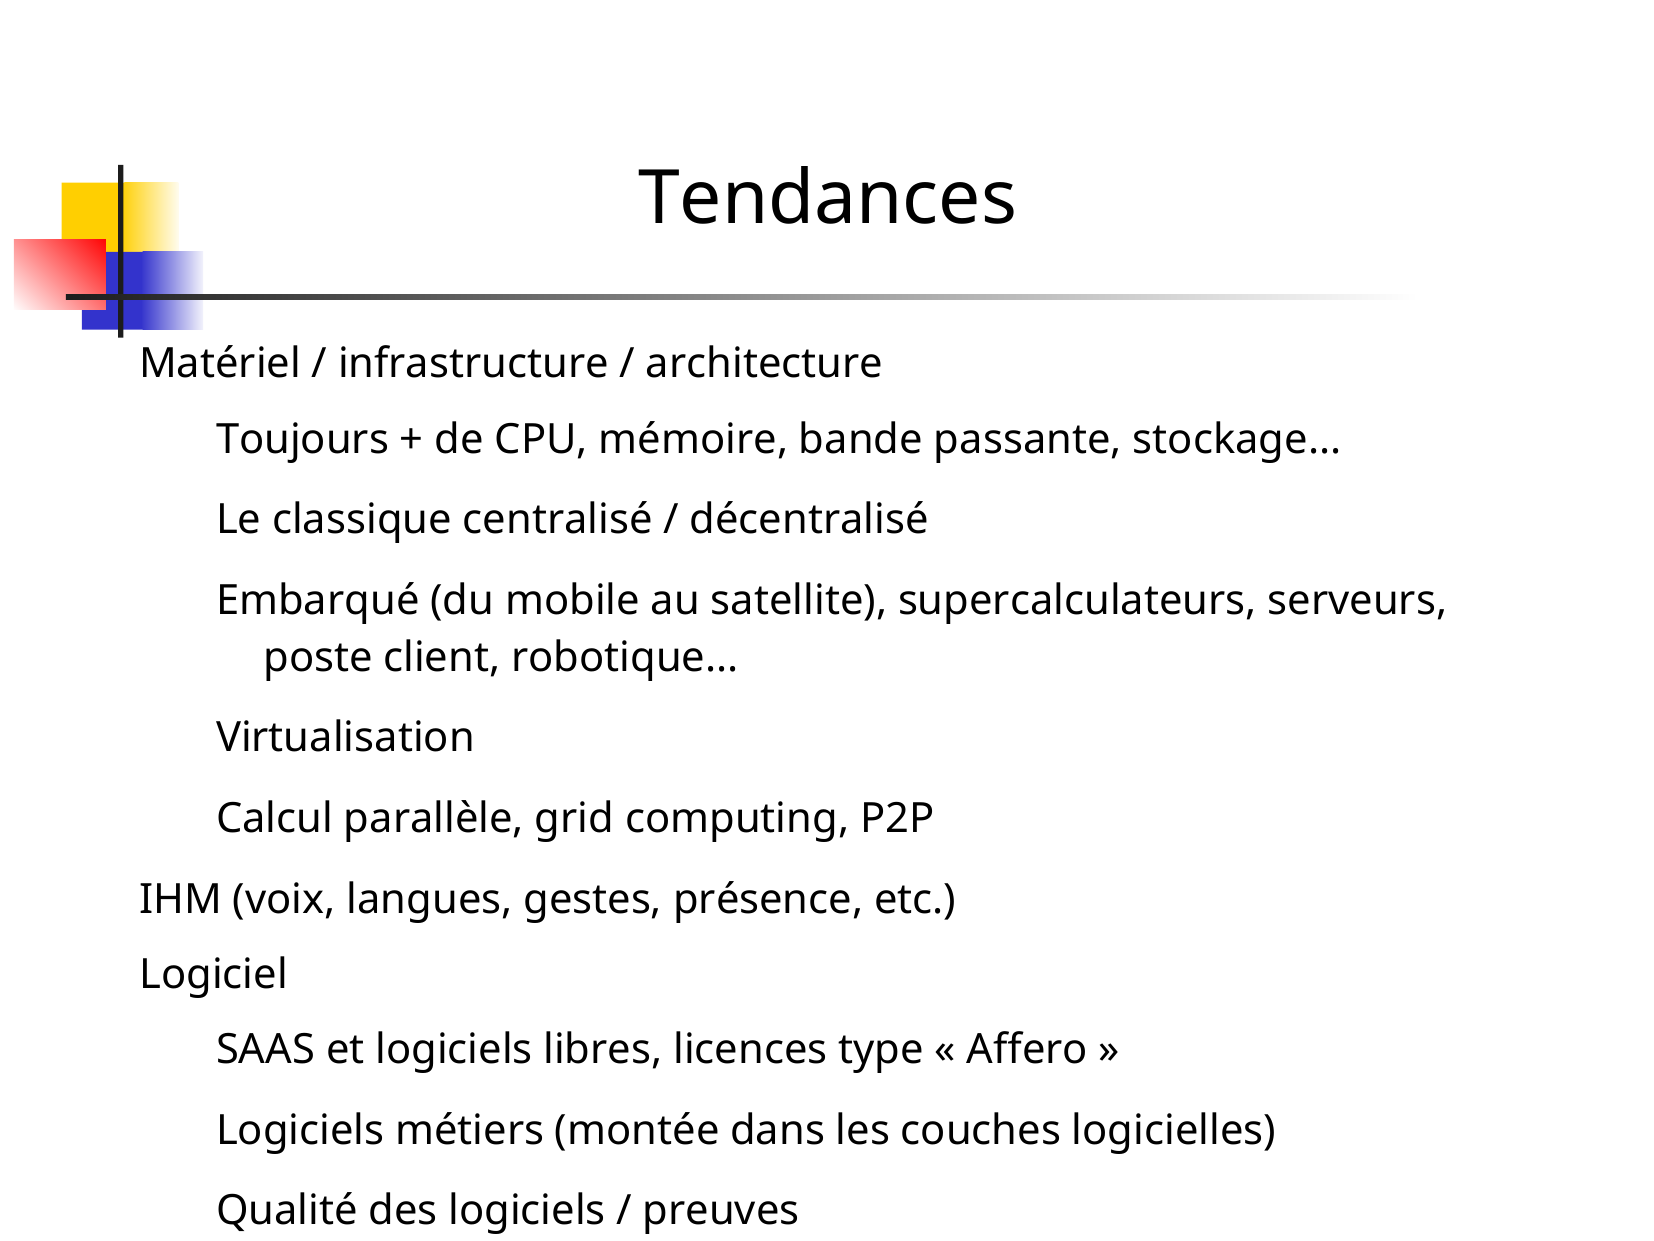

# Tendances
Matériel / infrastructure / architecture
Toujours + de CPU, mémoire, bande passante, stockage...
Le classique centralisé / décentralisé
Embarqué (du mobile au satellite), supercalculateurs, serveurs, poste client, robotique...
Virtualisation
Calcul parallèle, grid computing, P2P
IHM (voix, langues, gestes, présence, etc.)
Logiciel
SAAS et logiciels libres, licences type « Affero »
Logiciels métiers (montée dans les couches logicielles)
Qualité des logiciels / preuves
* Assisté par Ordinateur (conception, musique, décision...)